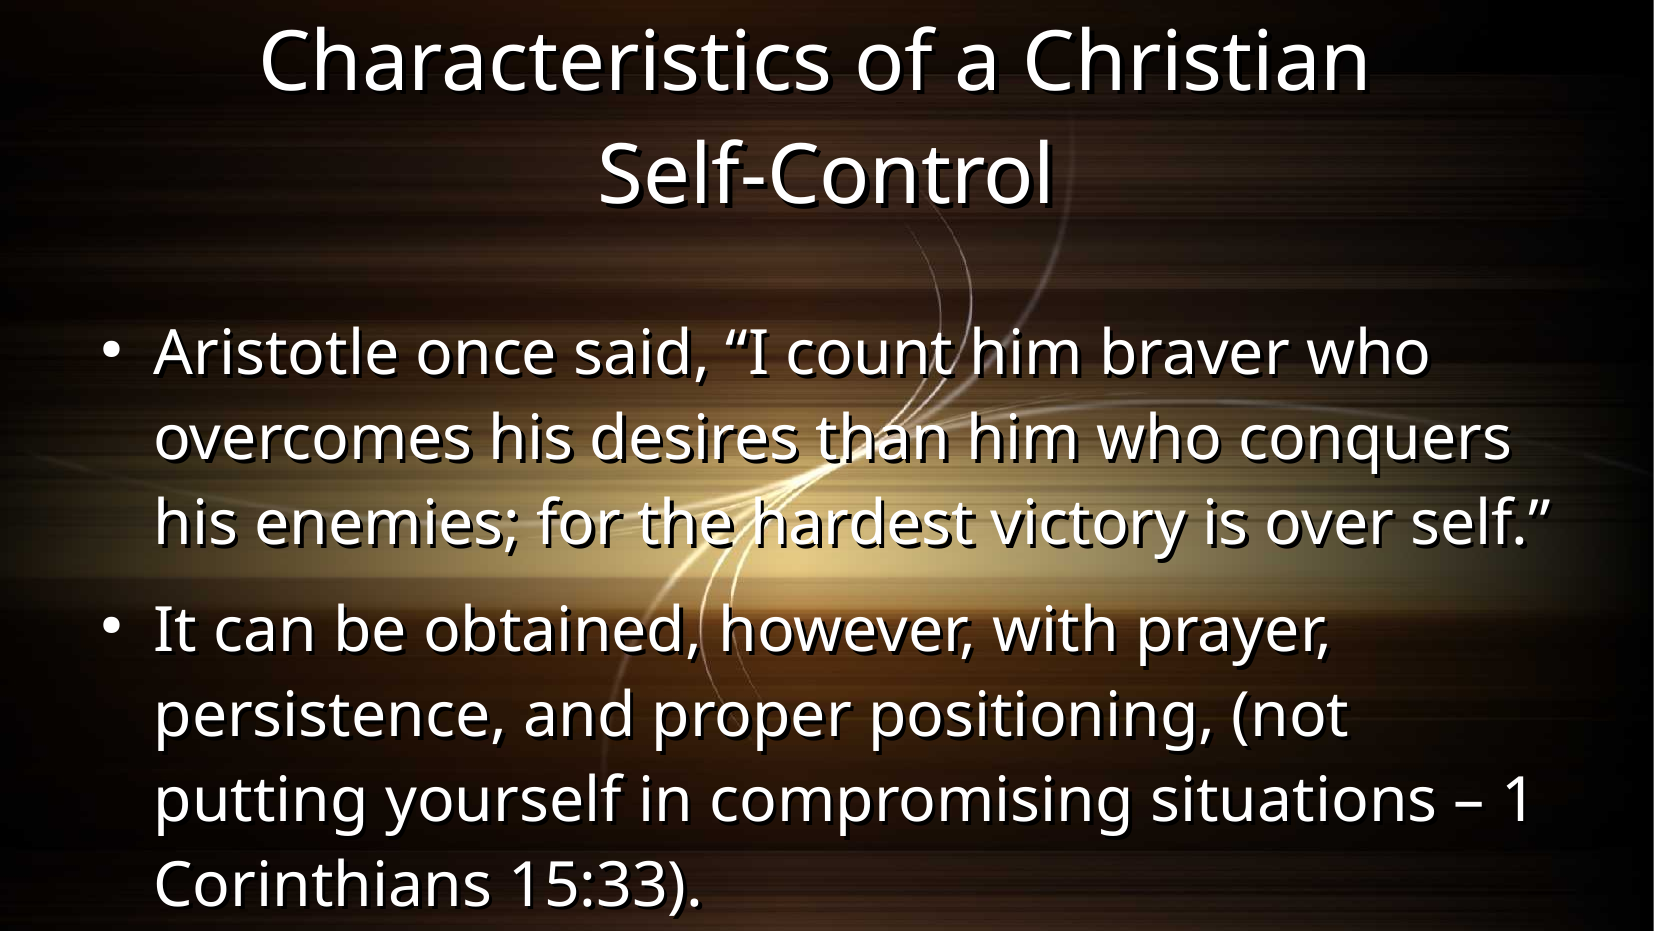

# Characteristics of a Christian Self-Control
Aristotle once said, “I count him braver who overcomes his desires than him who conquers his enemies; for the hardest victory is over self.”
It can be obtained, however, with prayer, persistence, and proper positioning, (not putting yourself in compromising situations – 1 Corinthians 15:33).